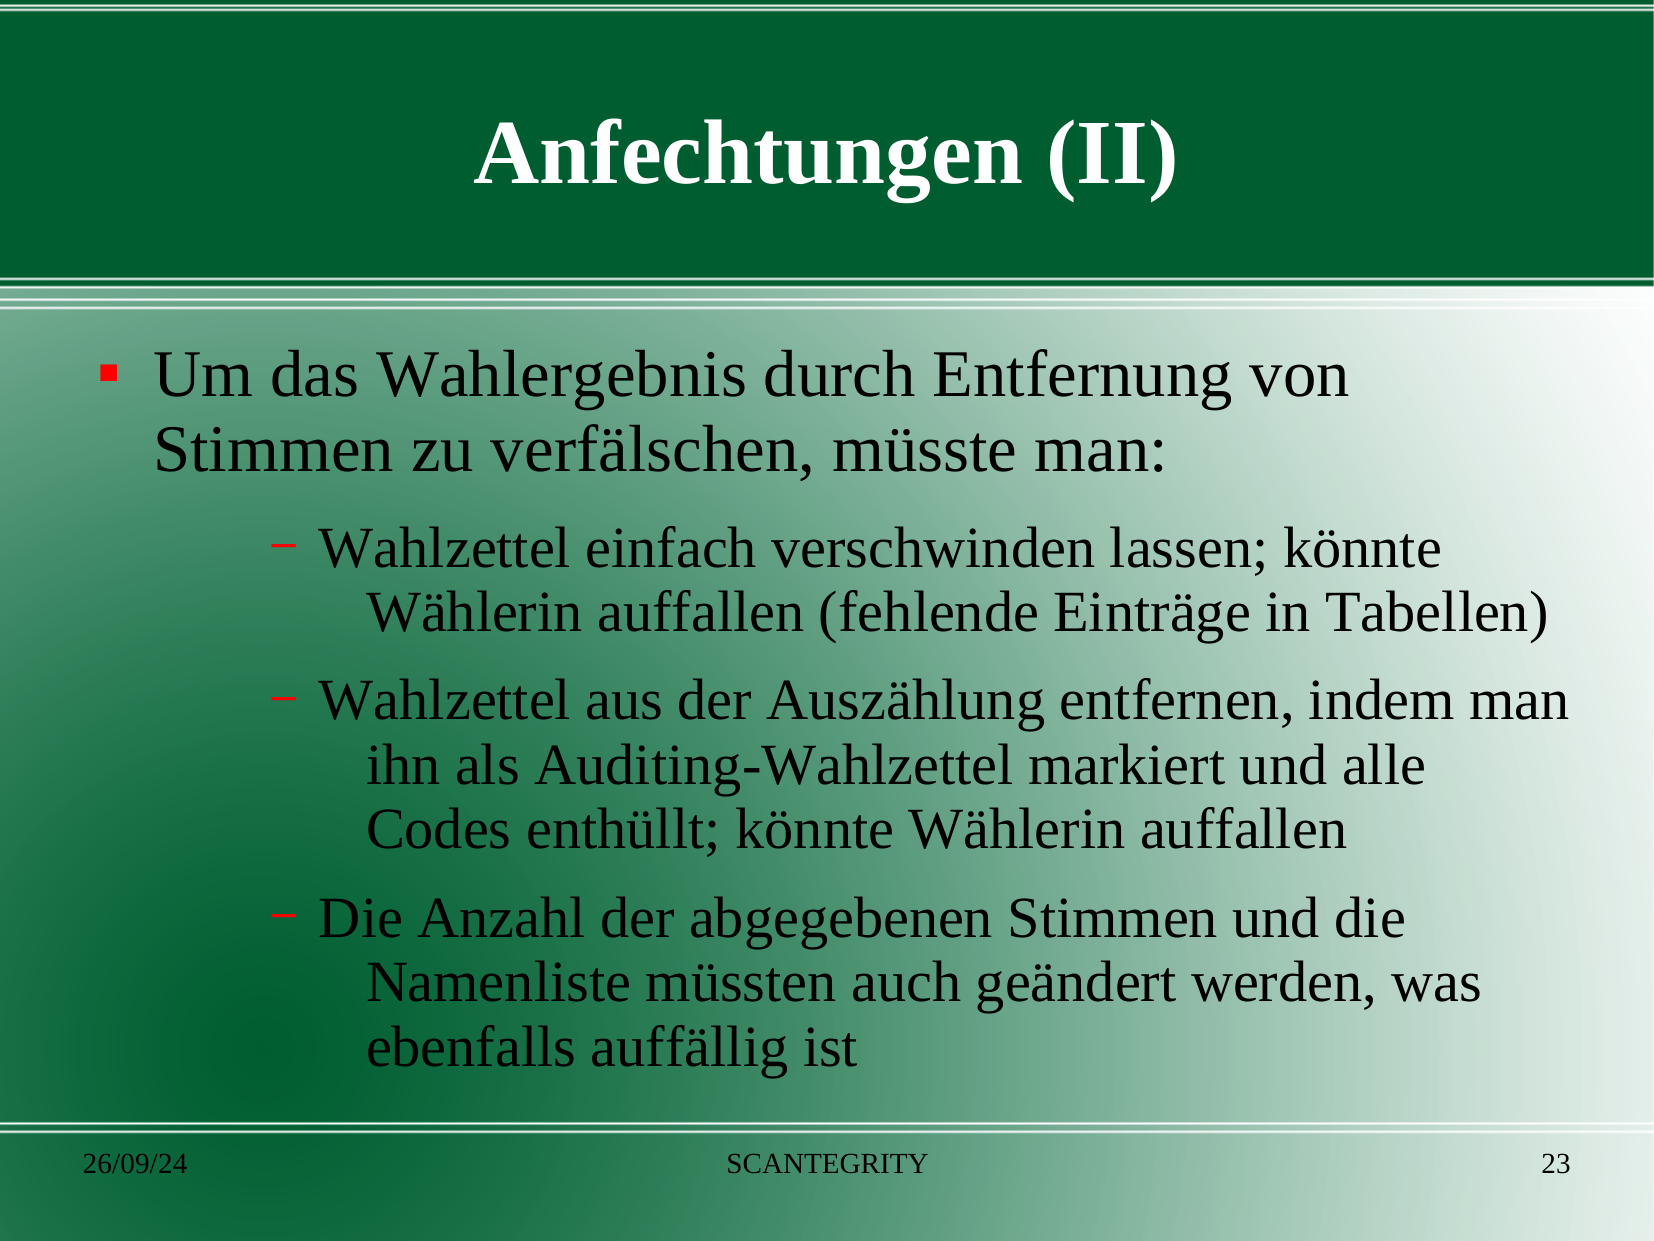

# Anfechtungen (II)
Um das Wahlergebnis durch Entfernung von Stimmen zu verfälschen, müsste man:
Wahlzettel einfach verschwinden lassen; könnte Wählerin auffallen (fehlende Einträge in Tabellen)
Wahlzettel aus der Auszählung entfernen, indem man ihn als Auditing-Wahlzettel markiert und alle Codes enthüllt; könnte Wählerin auffallen
Die Anzahl der abgegebenen Stimmen und die Namenliste müssten auch geändert werden, was ebenfalls auffällig ist
SCANTEGRITY
23